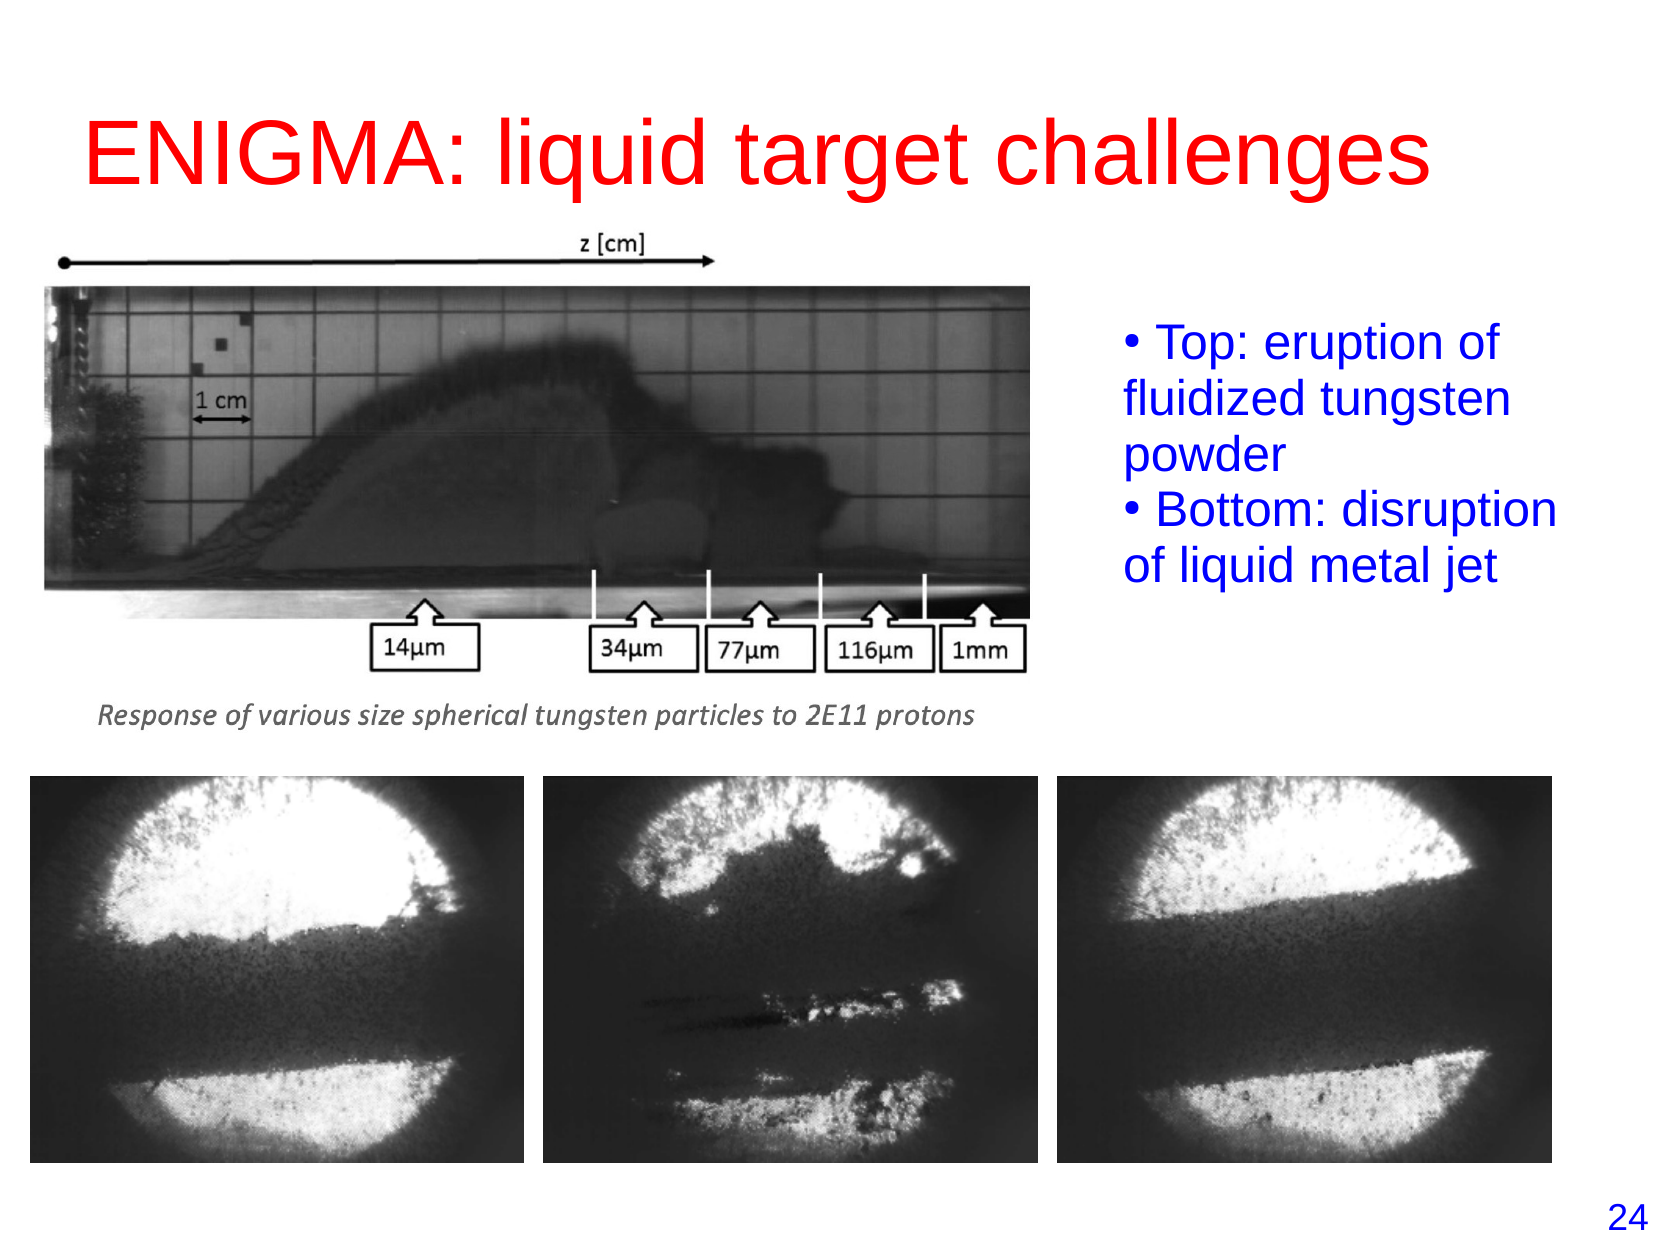

# ENIGMA: liquid target challenges
 Top: eruption of fluidized tungsten powder
 Bottom: disruption of liquid metal jet